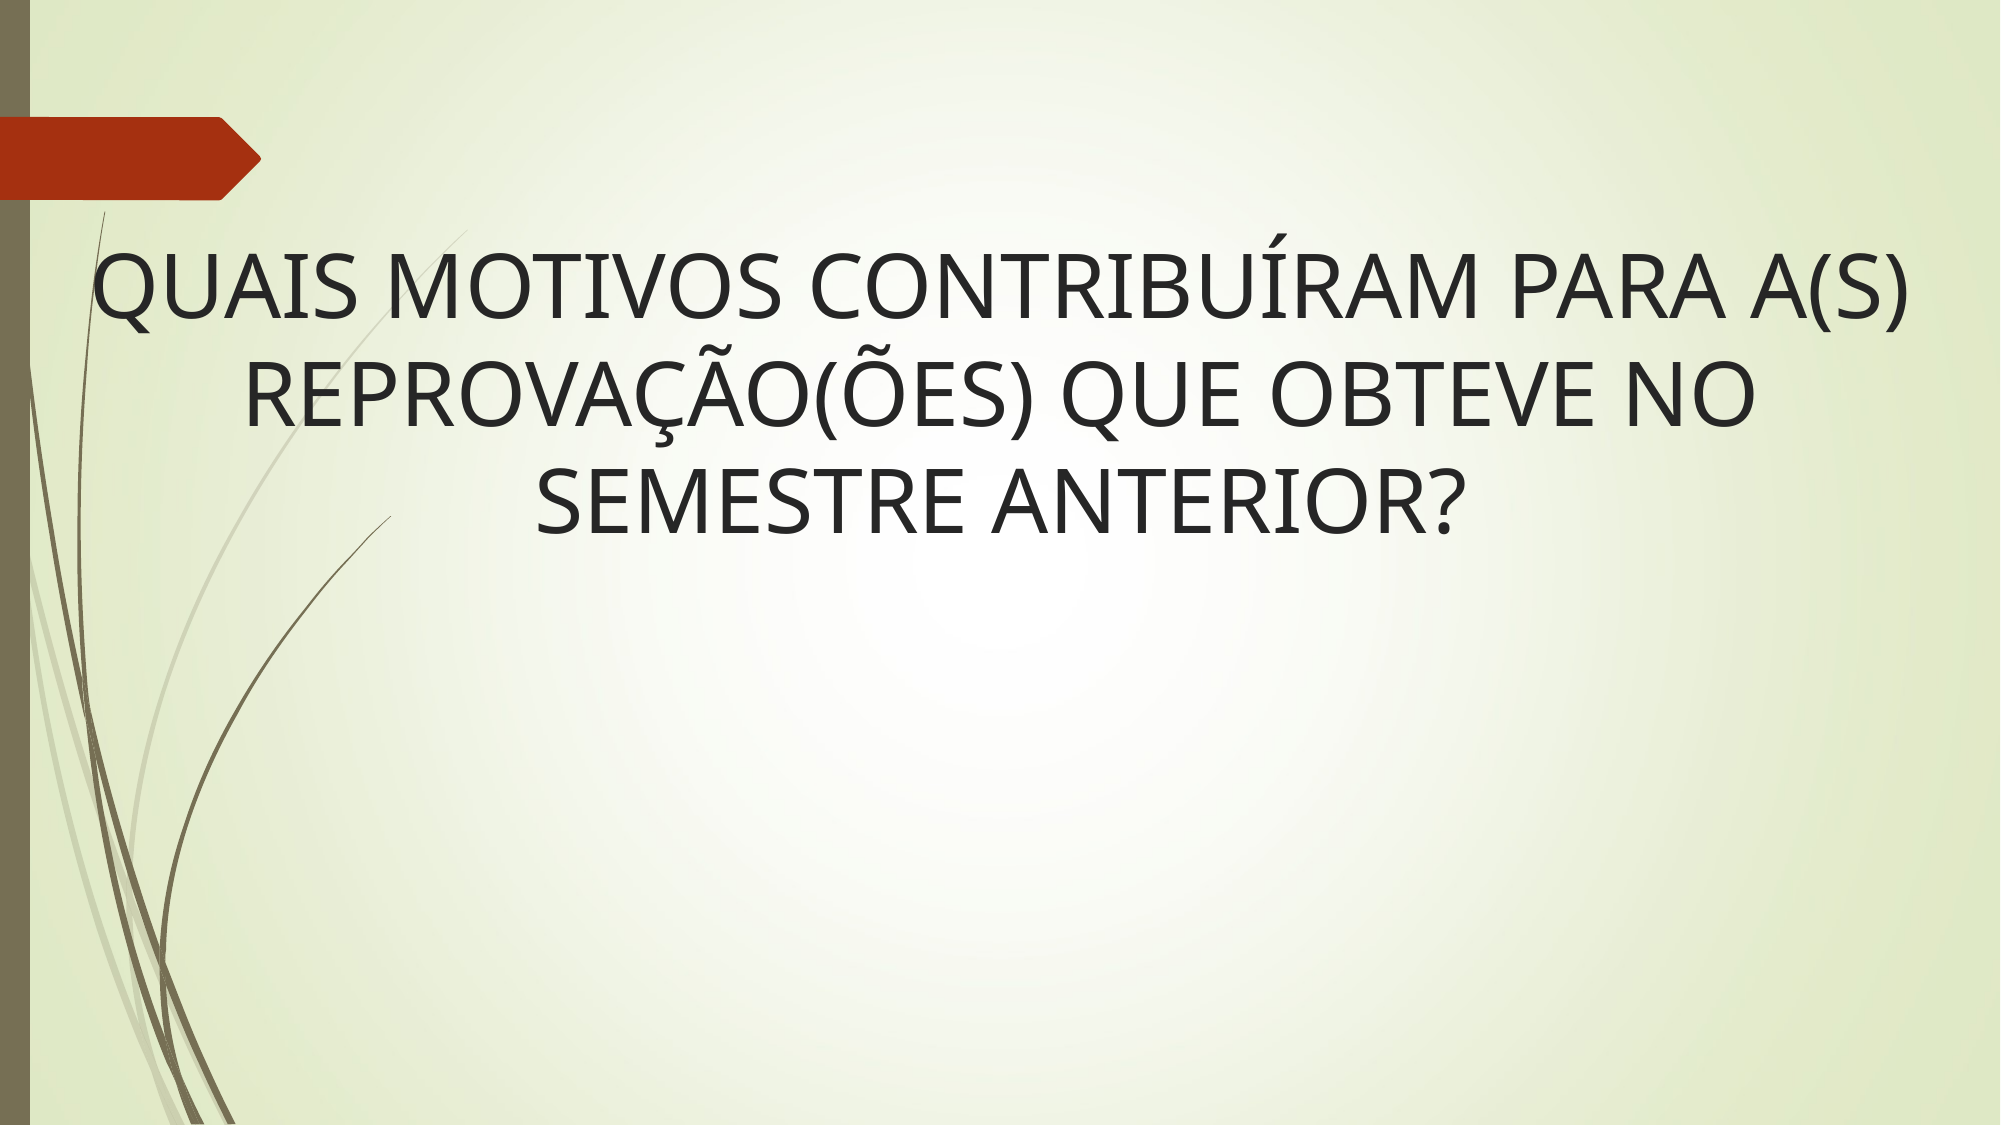

# QUAIS MOTIVOS CONTRIBUÍRAM PARA A(S) REPROVAÇÃO(ÕES) QUE OBTEVE NO SEMESTRE ANTERIOR?